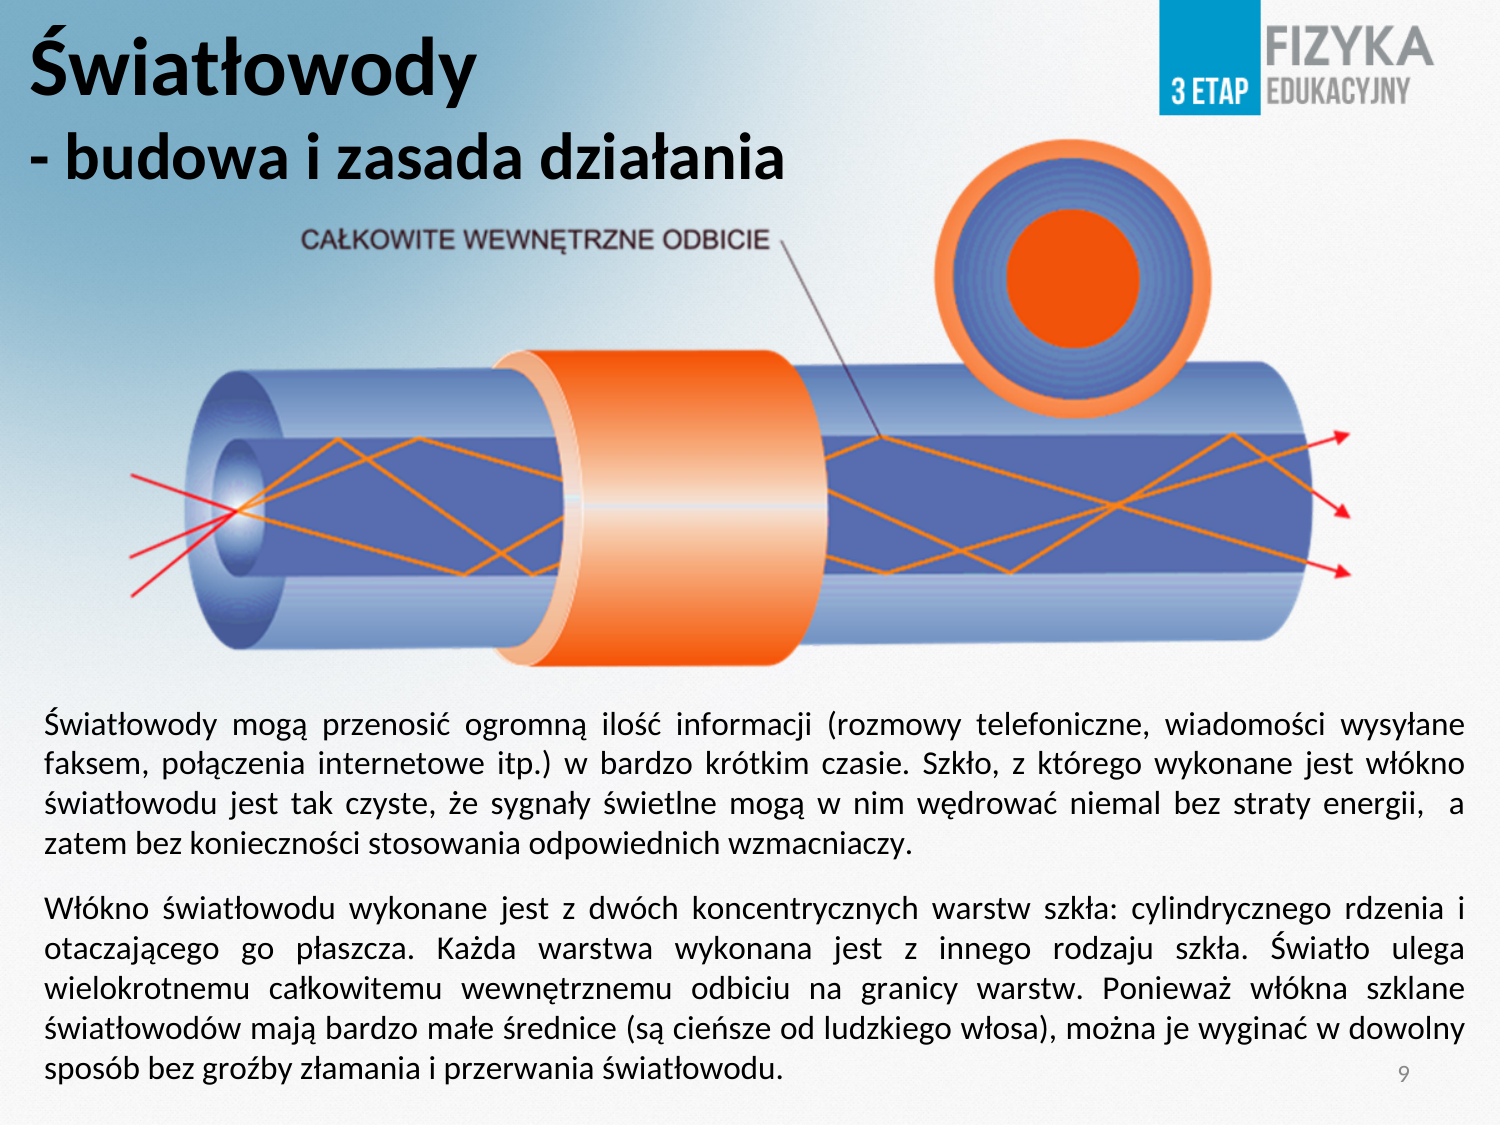

Światłowody
- budowa i zasada działania
Światłowody mogą przenosić ogromną ilość informacji (rozmowy telefoniczne, wiadomości wysyłane faksem, połączenia internetowe itp.) w bardzo krótkim czasie. Szkło, z którego wykonane jest włókno światłowodu jest tak czyste, że sygnały świetlne mogą w nim wędrować niemal bez straty energii, a zatem bez konieczności stosowania odpowiednich wzmacniaczy.
Włókno światłowodu wykonane jest z dwóch koncentrycznych warstw szkła: cylindrycznego rdzenia i otaczającego go płaszcza. Każda warstwa wykonana jest z innego rodzaju szkła. Światło ulega wielokrotnemu całkowitemu wewnętrznemu odbiciu na granicy warstw. Ponieważ włókna szklane światłowodów mają bardzo małe średnice (są cieńsze od ludzkiego włosa), można je wyginać w dowolny sposób bez groźby złamania i przerwania światłowodu.